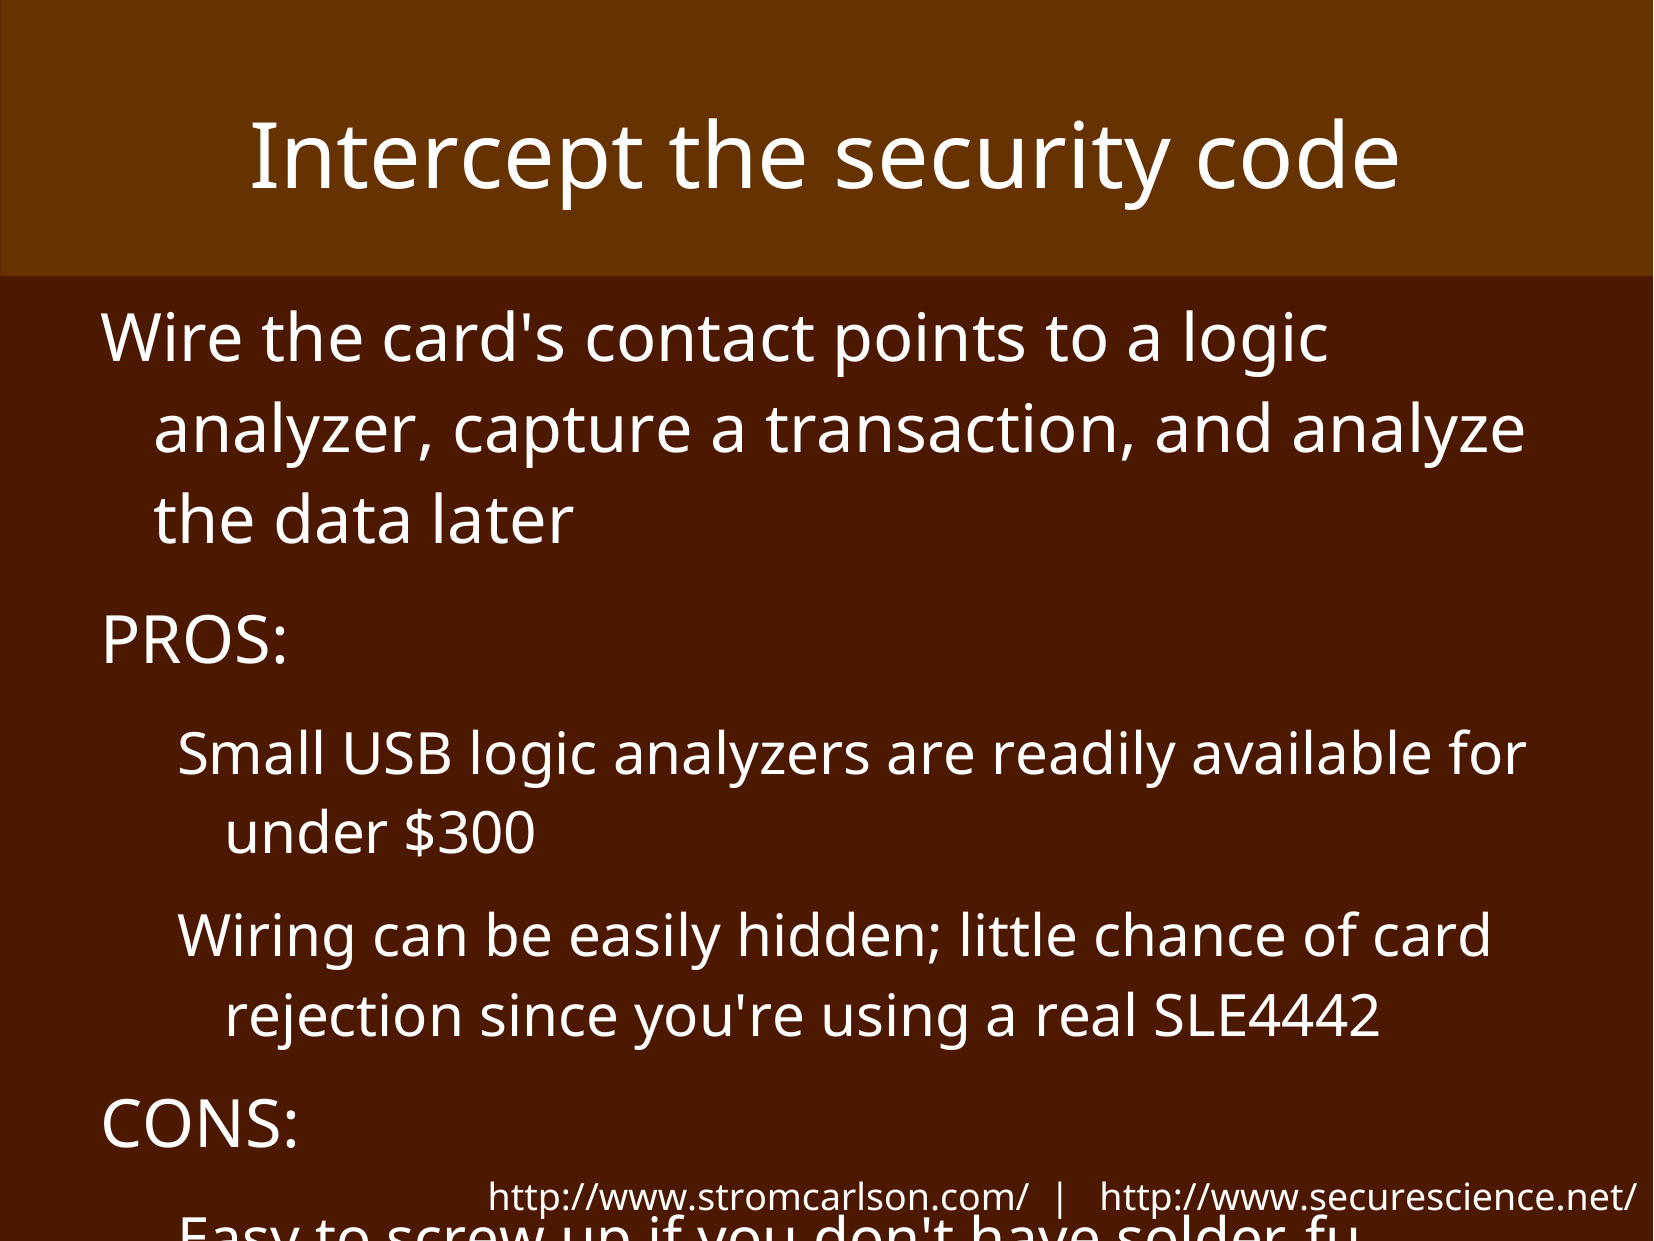

# Intercept the security code
Wire the card's contact points to a logic analyzer, capture a transaction, and analyze the data later
PROS:
Small USB logic analyzers are readily available for under $300
Wiring can be easily hidden; little chance of card rejection since you're using a real SLE4442
CONS:
Easy to screw up if you don't have solder-fu